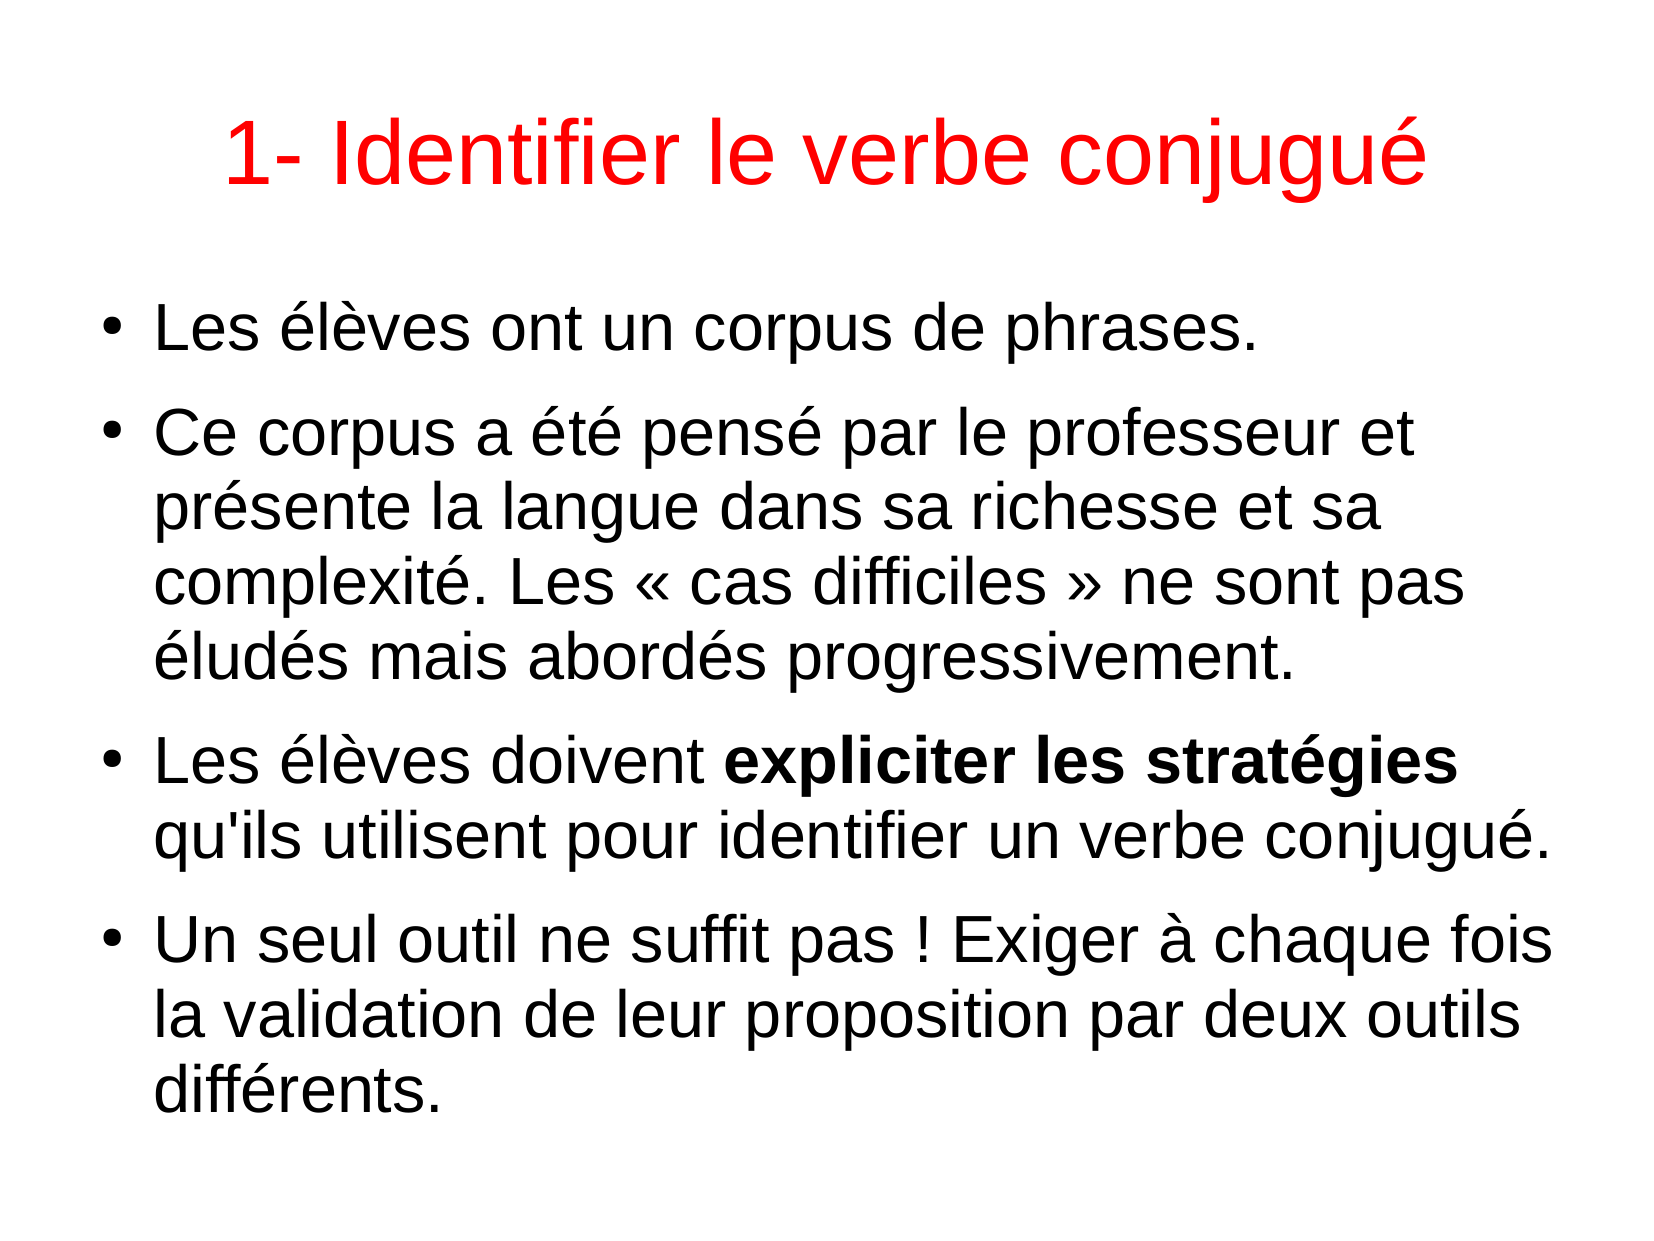

# 1- Identifier le verbe conjugué
Les élèves ont un corpus de phrases.
Ce corpus a été pensé par le professeur et présente la langue dans sa richesse et sa complexité. Les « cas difficiles » ne sont pas éludés mais abordés progressivement.
Les élèves doivent expliciter les stratégies qu'ils utilisent pour identifier un verbe conjugué.
Un seul outil ne suffit pas ! Exiger à chaque fois la validation de leur proposition par deux outils différents.